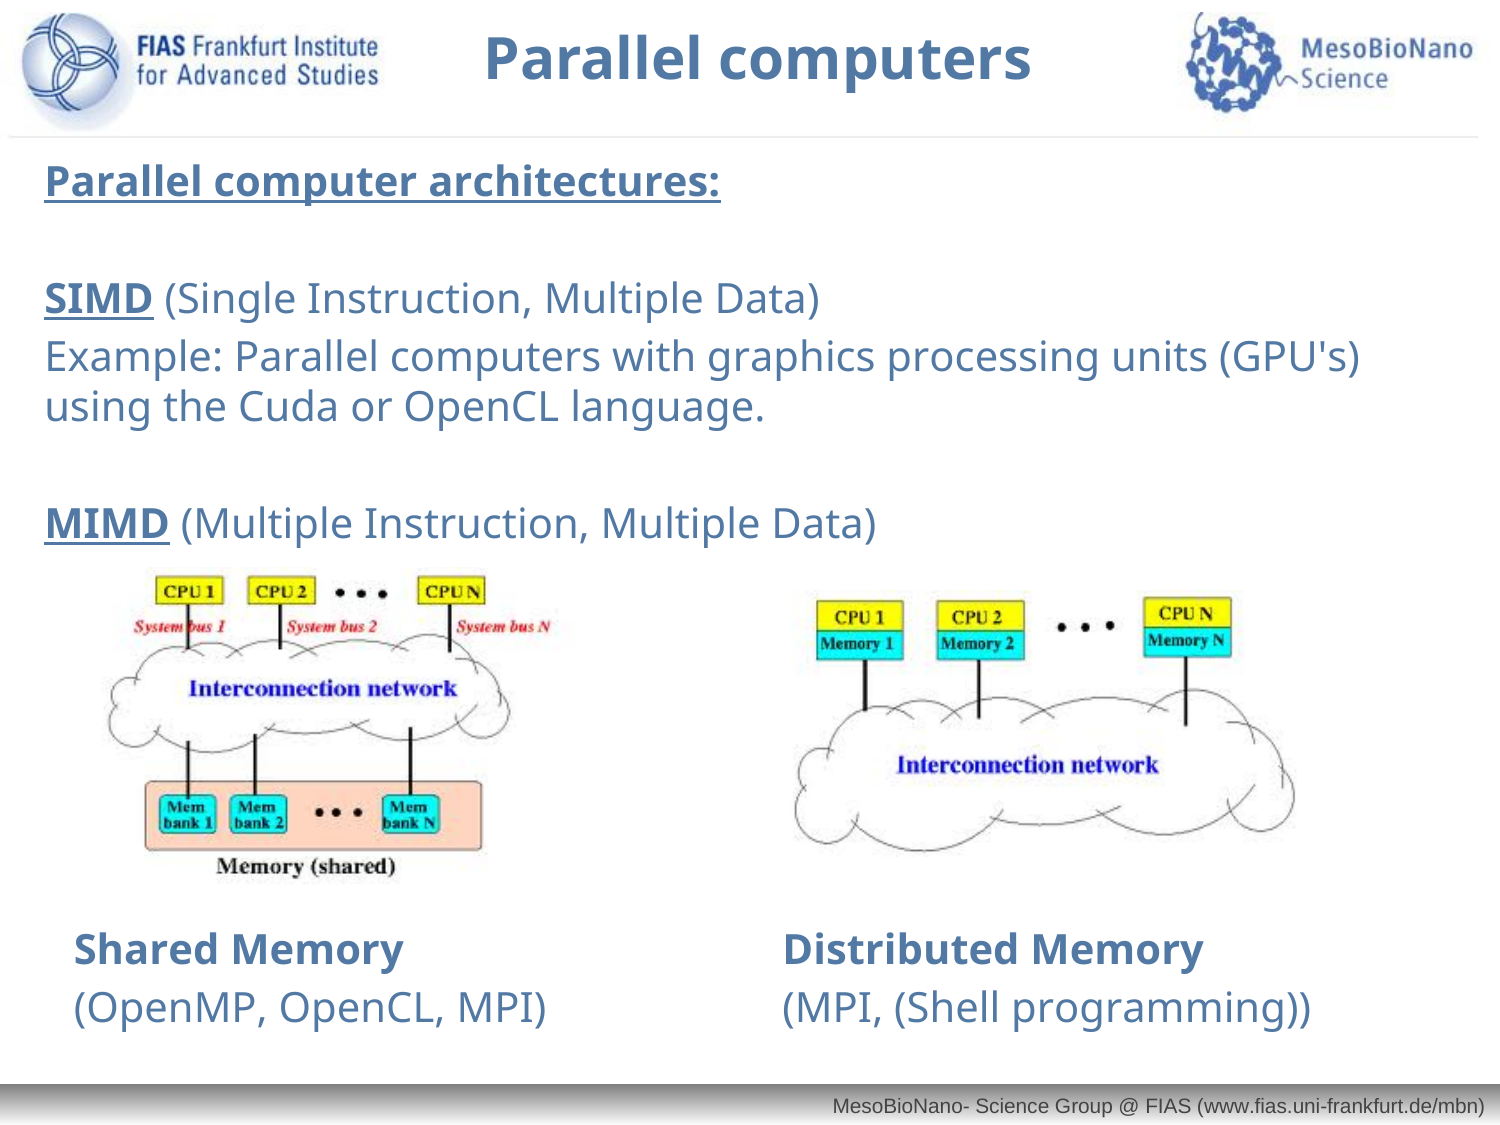

# Parallel computers
Parallel computer architectures:
SIMD (Single Instruction, Multiple Data)
Example: Parallel computers with graphics processing units (GPU's) using the Cuda or OpenCL language.
MIMD (Multiple Instruction, Multiple Data)
Shared Memory
(OpenMP, OpenCL, MPI)
Distributed Memory
(MPI, (Shell programming))